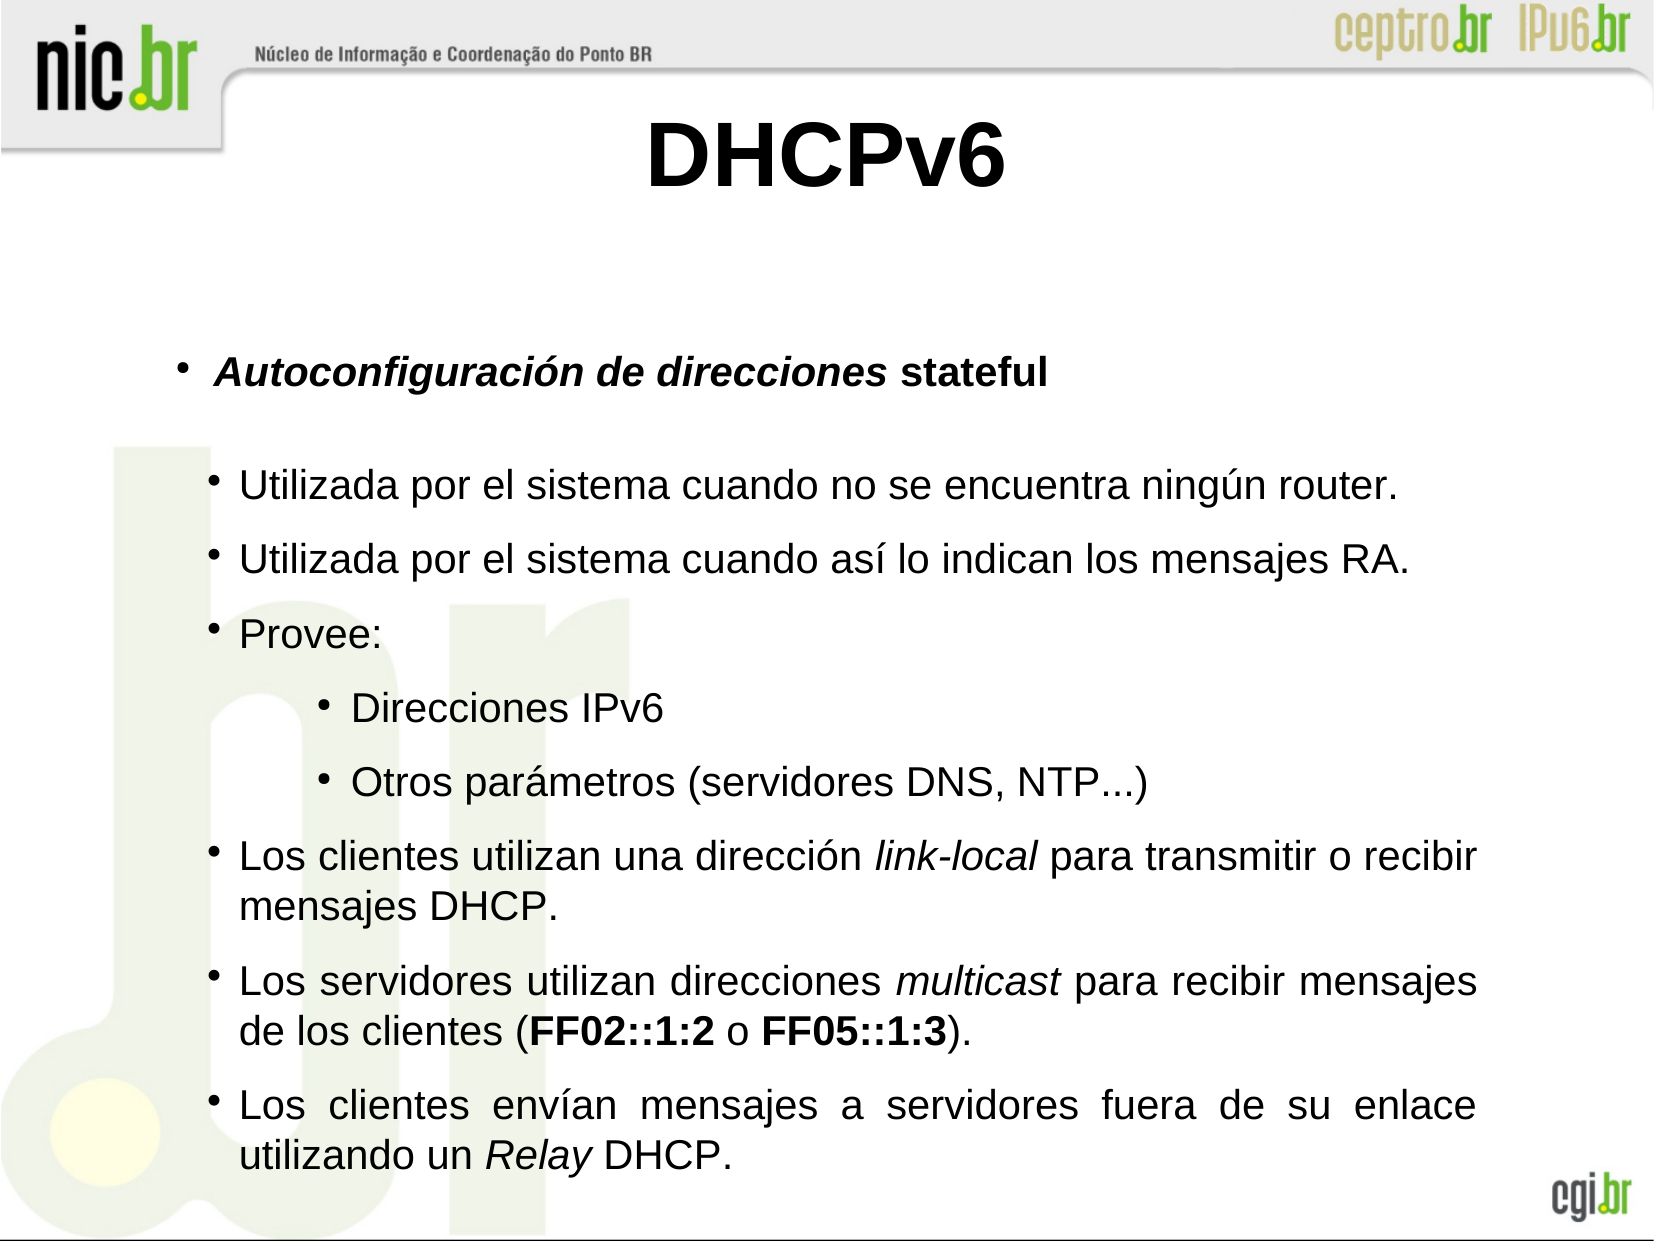

DHCPv6
 Autoconfiguración de direcciones stateful
Utilizada por el sistema cuando no se encuentra ningún router.
Utilizada por el sistema cuando así lo indican los mensajes RA.
Provee:
Direcciones IPv6
Otros parámetros (servidores DNS, NTP...)‏
Los clientes utilizan una dirección link-local para transmitir o recibir mensajes DHCP.
Los servidores utilizan direcciones multicast para recibir mensajes de los clientes (FF02::1:2 o FF05::1:3).
Los clientes envían mensajes a servidores fuera de su enlace utilizando un Relay DHCP.